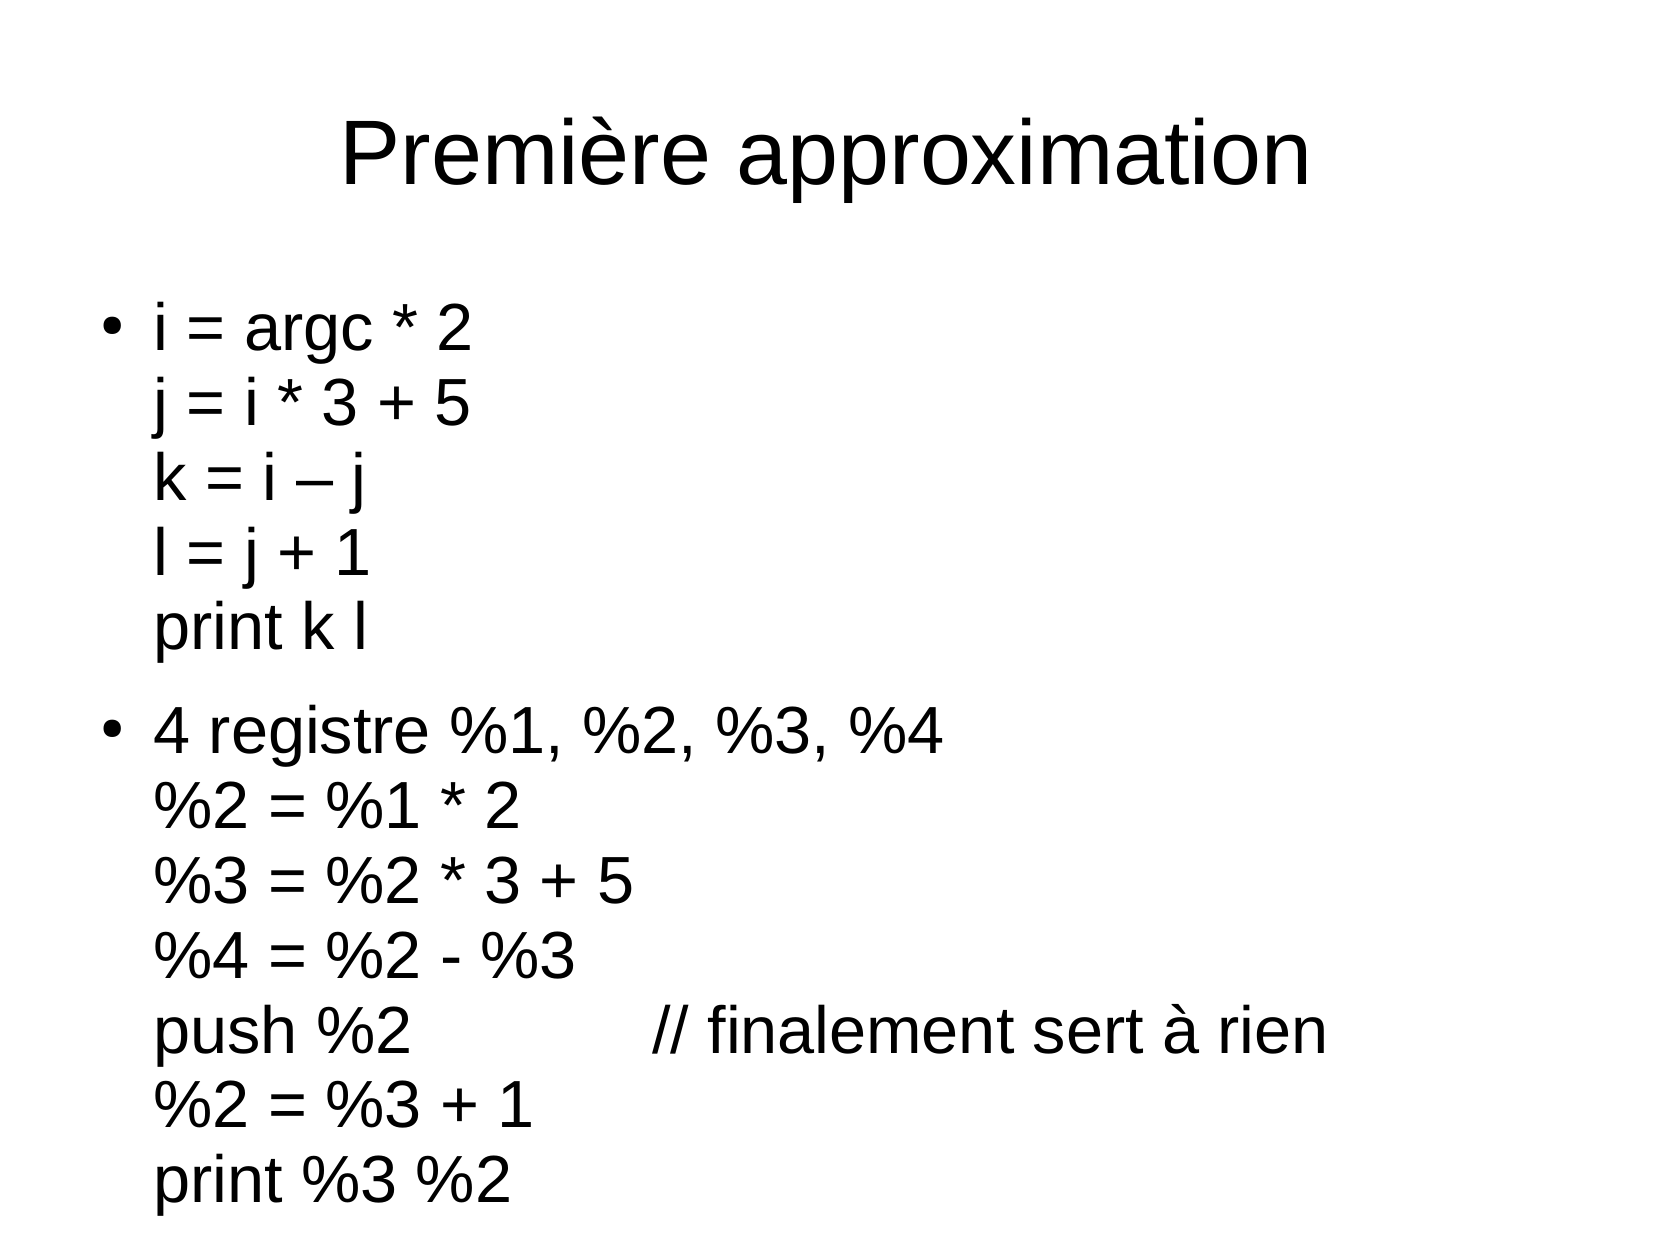

# Première approximation
i = argc * 2
j = i * 3 + 5
k = i – j
l = j + 1
print k l
4 registre %1, %2, %3, %4
%2 = %1 * 2
%3 = %2 * 3 + 5
%4 = %2 - %3
push %2 // finalement sert à rien
%2 = %3 + 1
print %3 %2